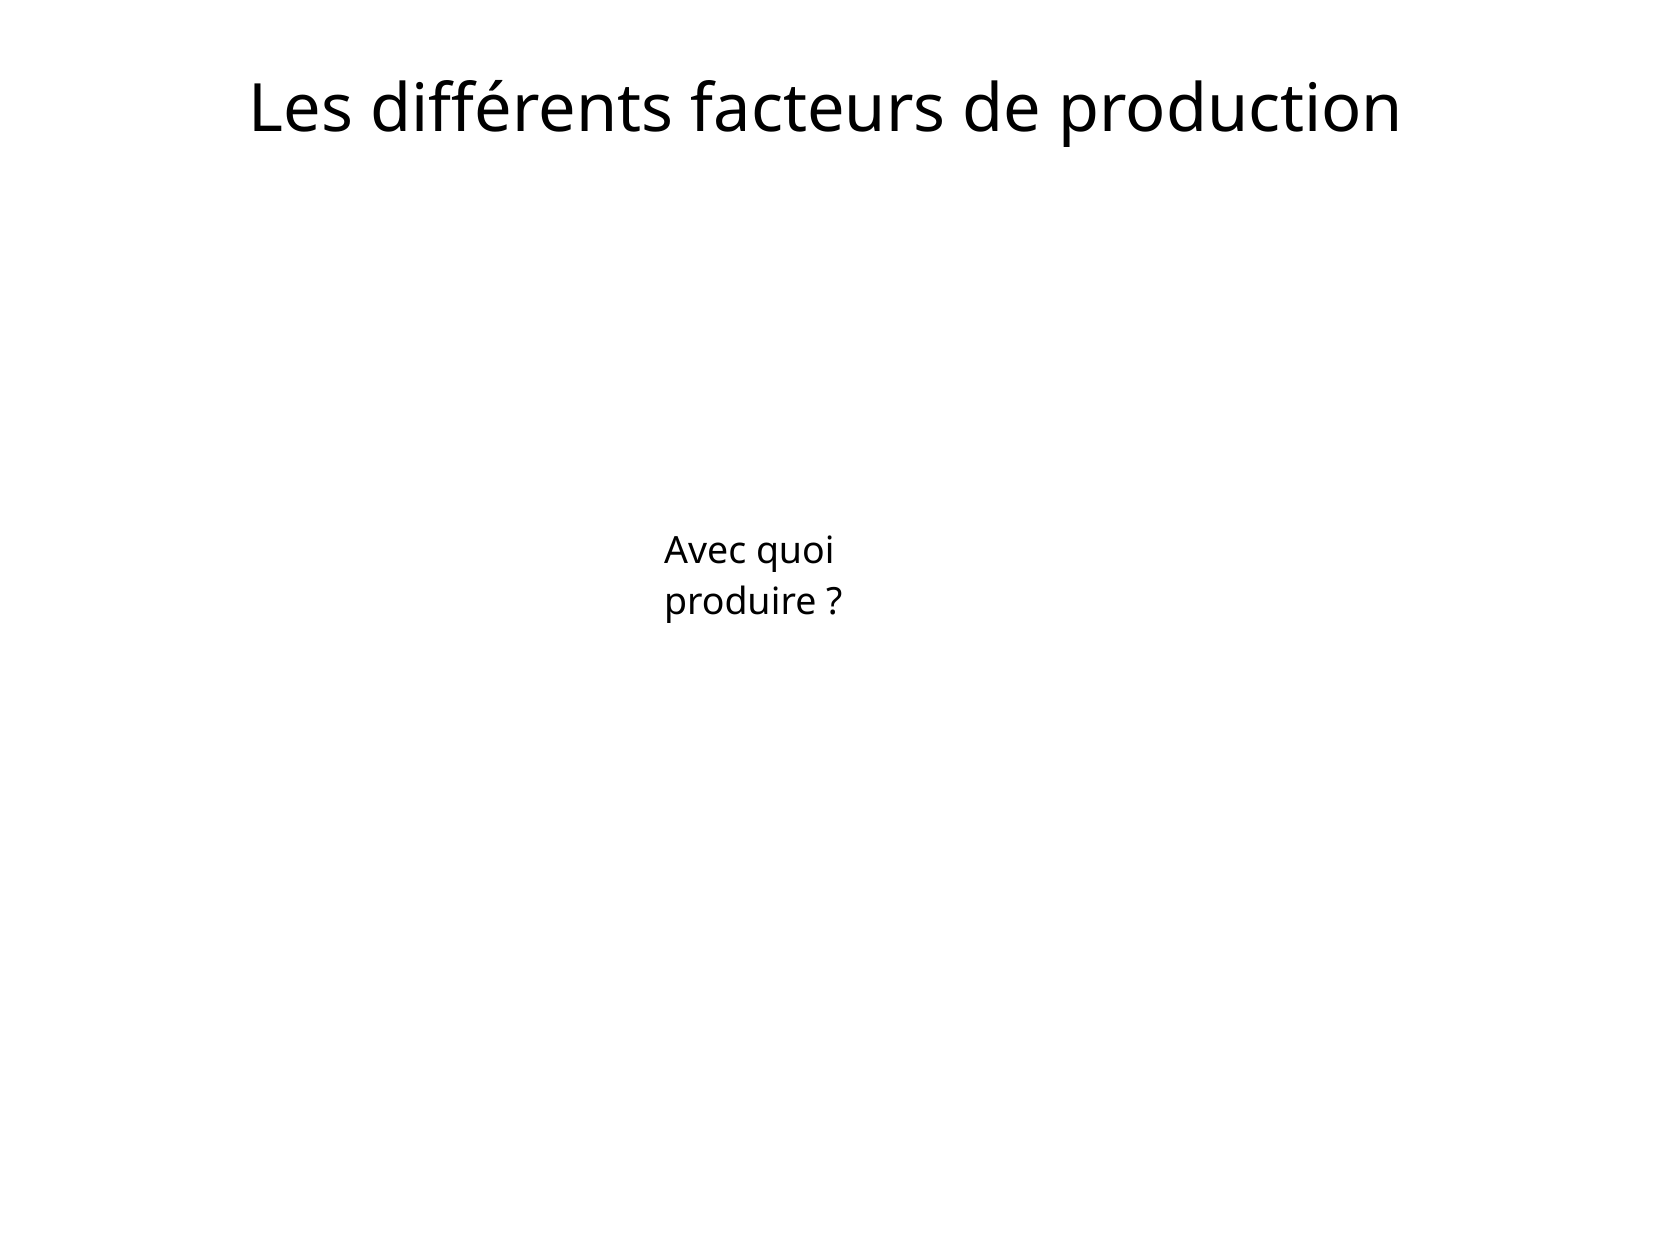

# Les différents facteurs de production
Avec quoi produire ?